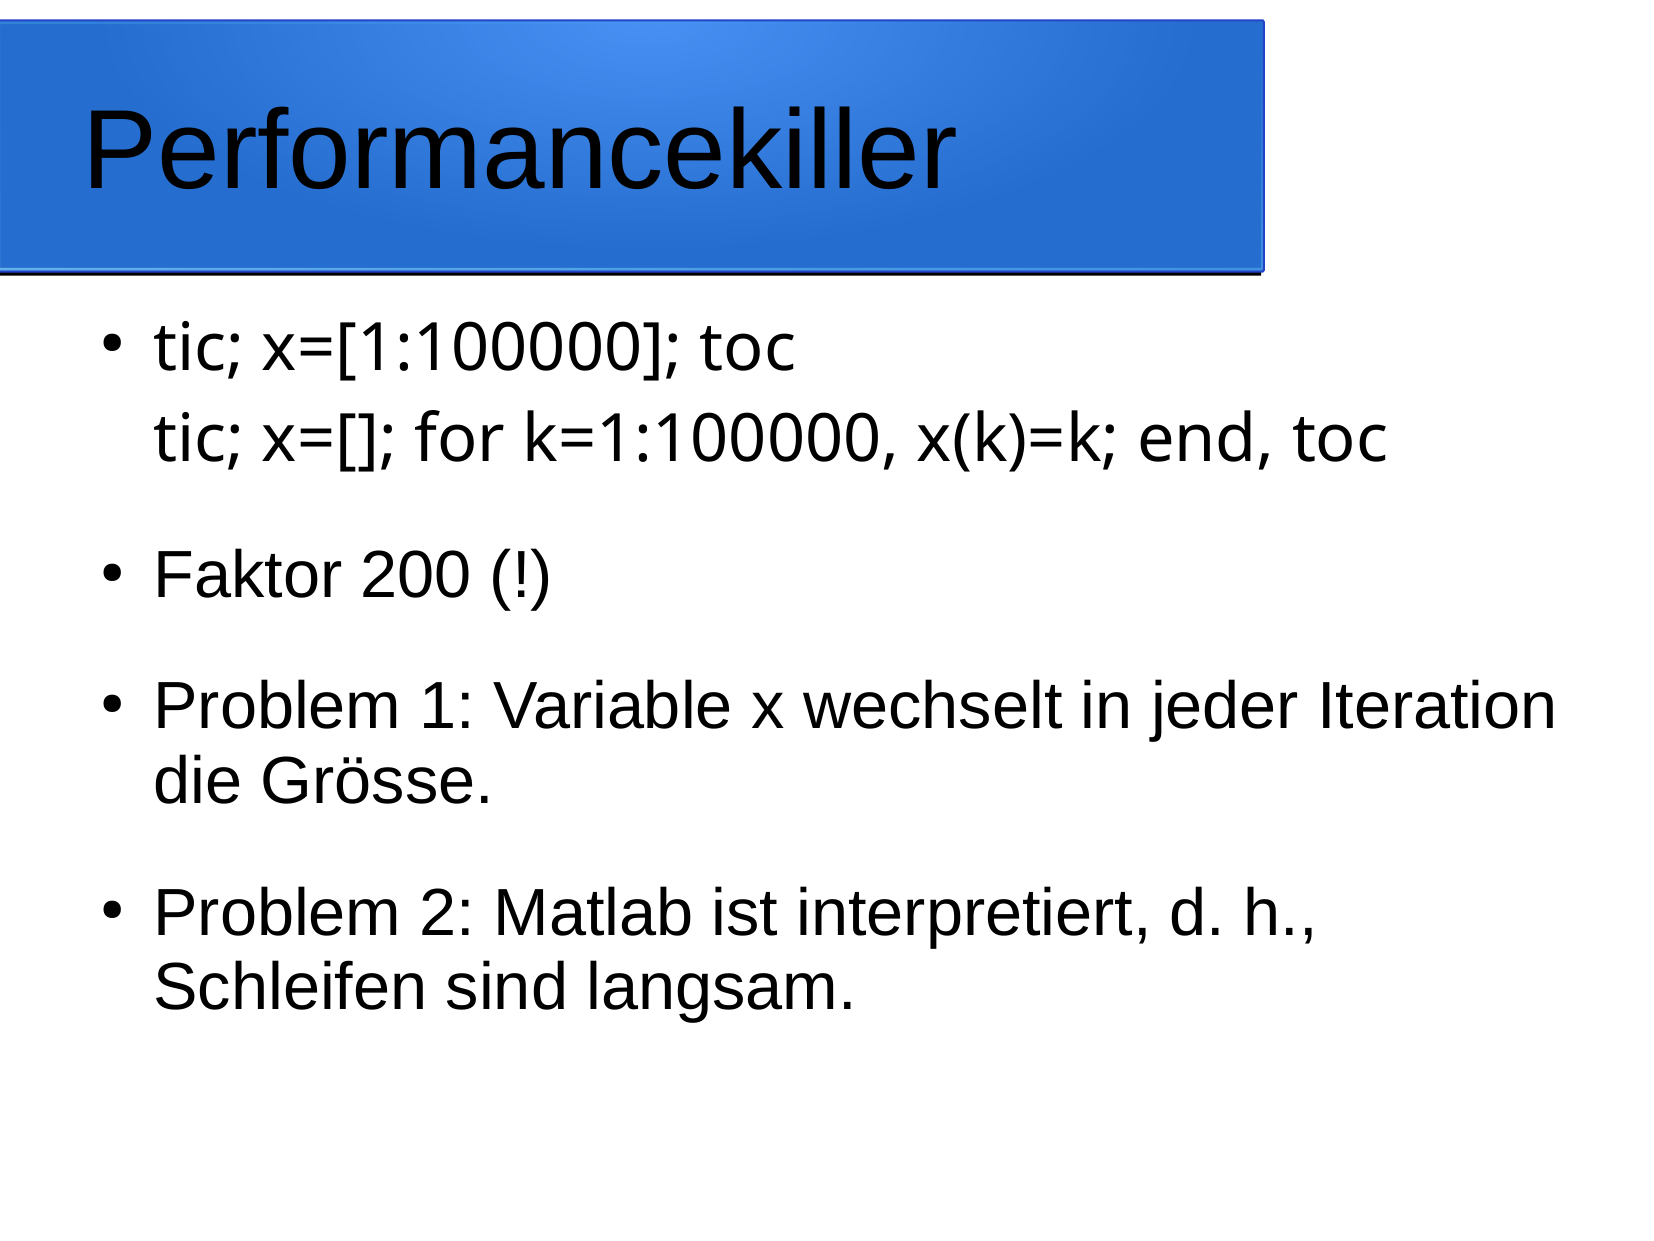

# Performancekiller
tic; x=[1:100000]; toc
tic; x=[]; for k=1:100000, x(k)=k; end, toc
Faktor 200 (!)
Problem 1: Variable x wechselt in jeder Iteration die Grösse.
Problem 2: Matlab ist interpretiert, d. h., Schleifen sind langsam.